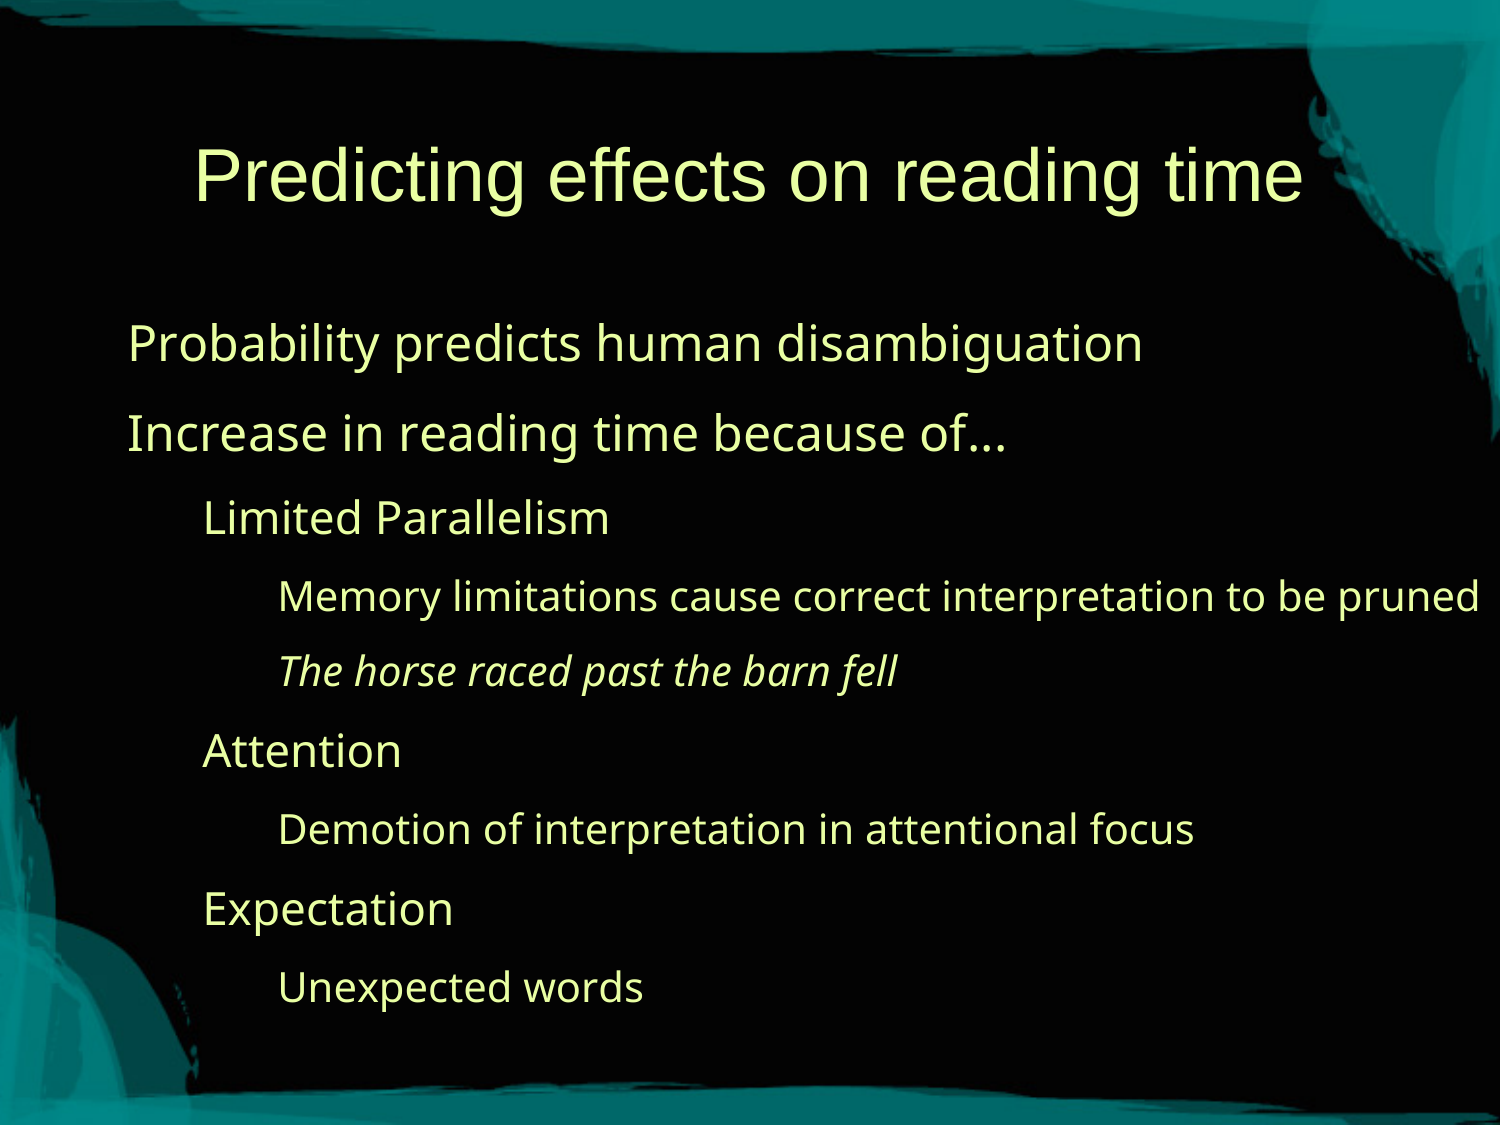

# Predicting effects on reading time
Probability predicts human disambiguation
Increase in reading time because of...
Limited Parallelism
Memory limitations cause correct interpretation to be pruned
The horse raced past the barn fell
Attention
Demotion of interpretation in attentional focus
Expectation
Unexpected words